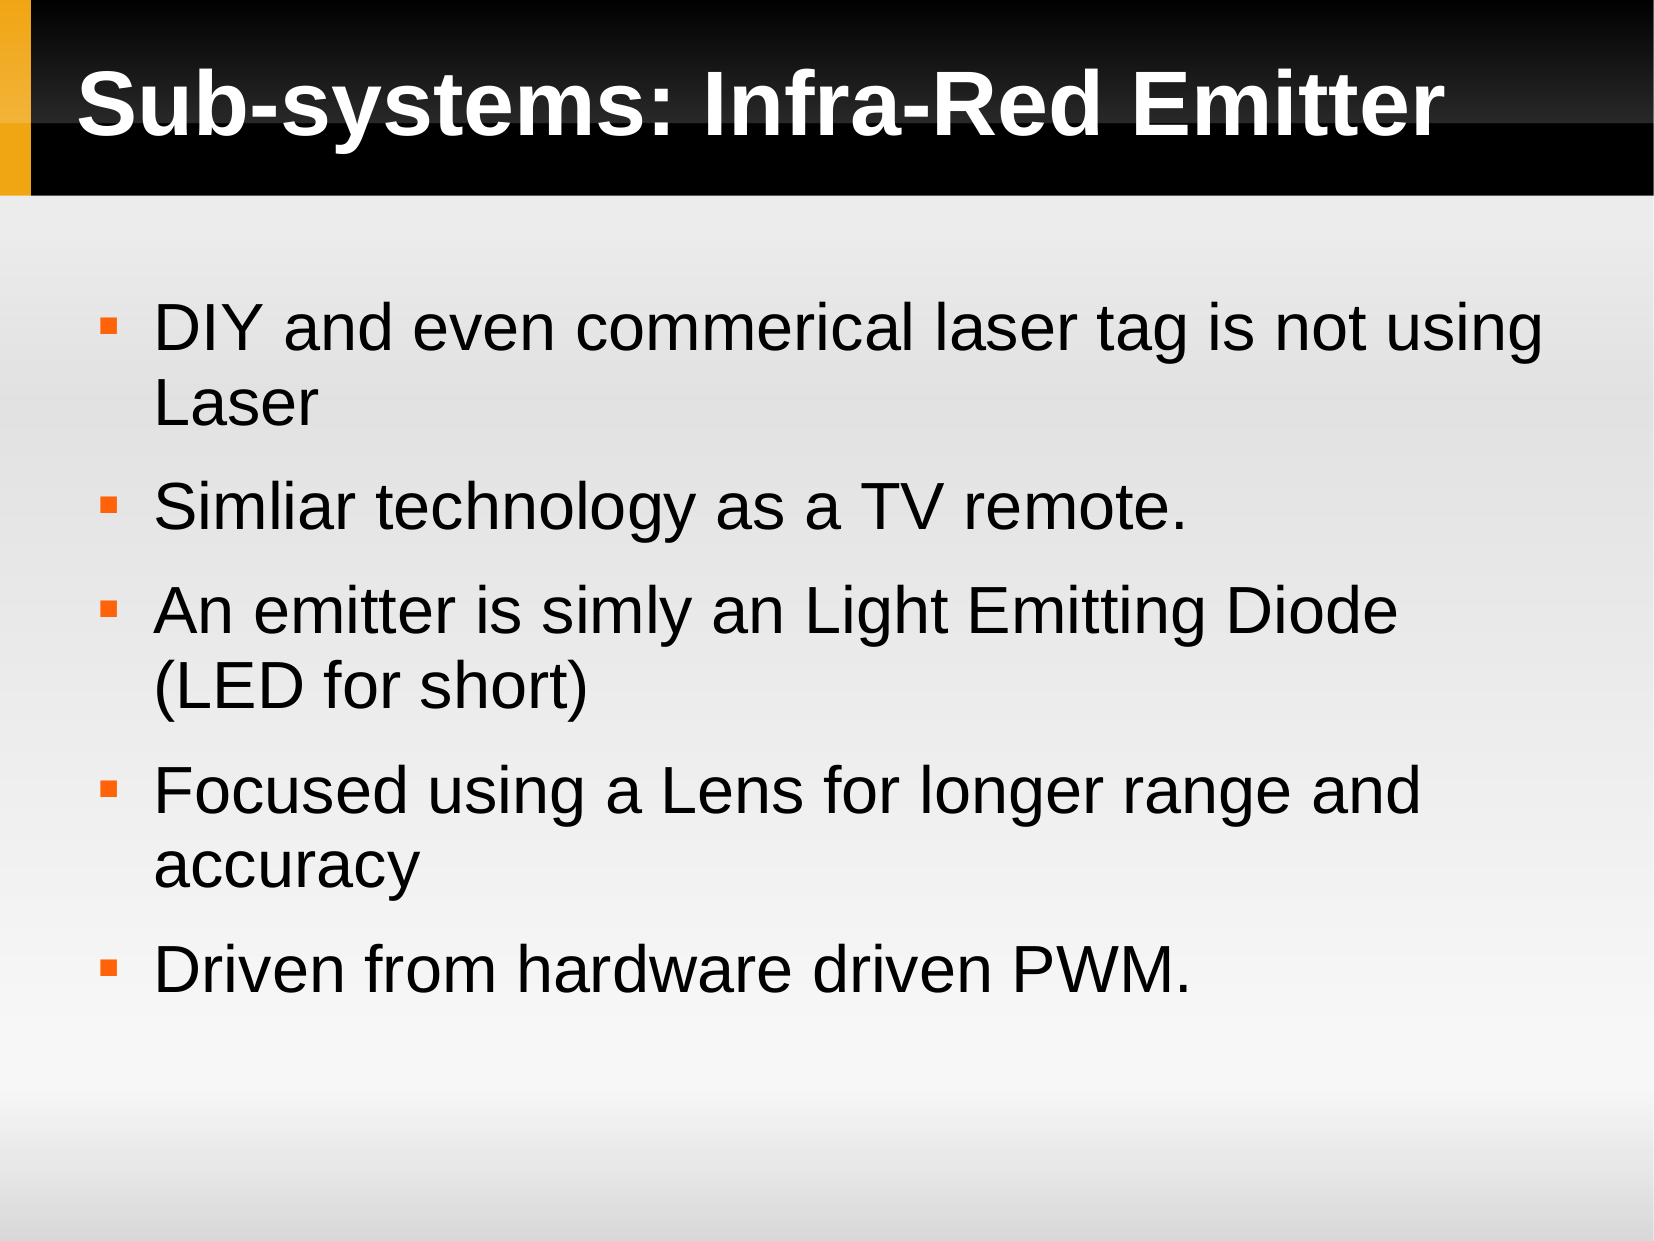

# Sub-systems: Infra-Red Emitter
DIY and even commerical laser tag is not using Laser
Simliar technology as a TV remote.
An emitter is simly an Light Emitting Diode (LED for short)
Focused using a Lens for longer range and accuracy
Driven from hardware driven PWM.